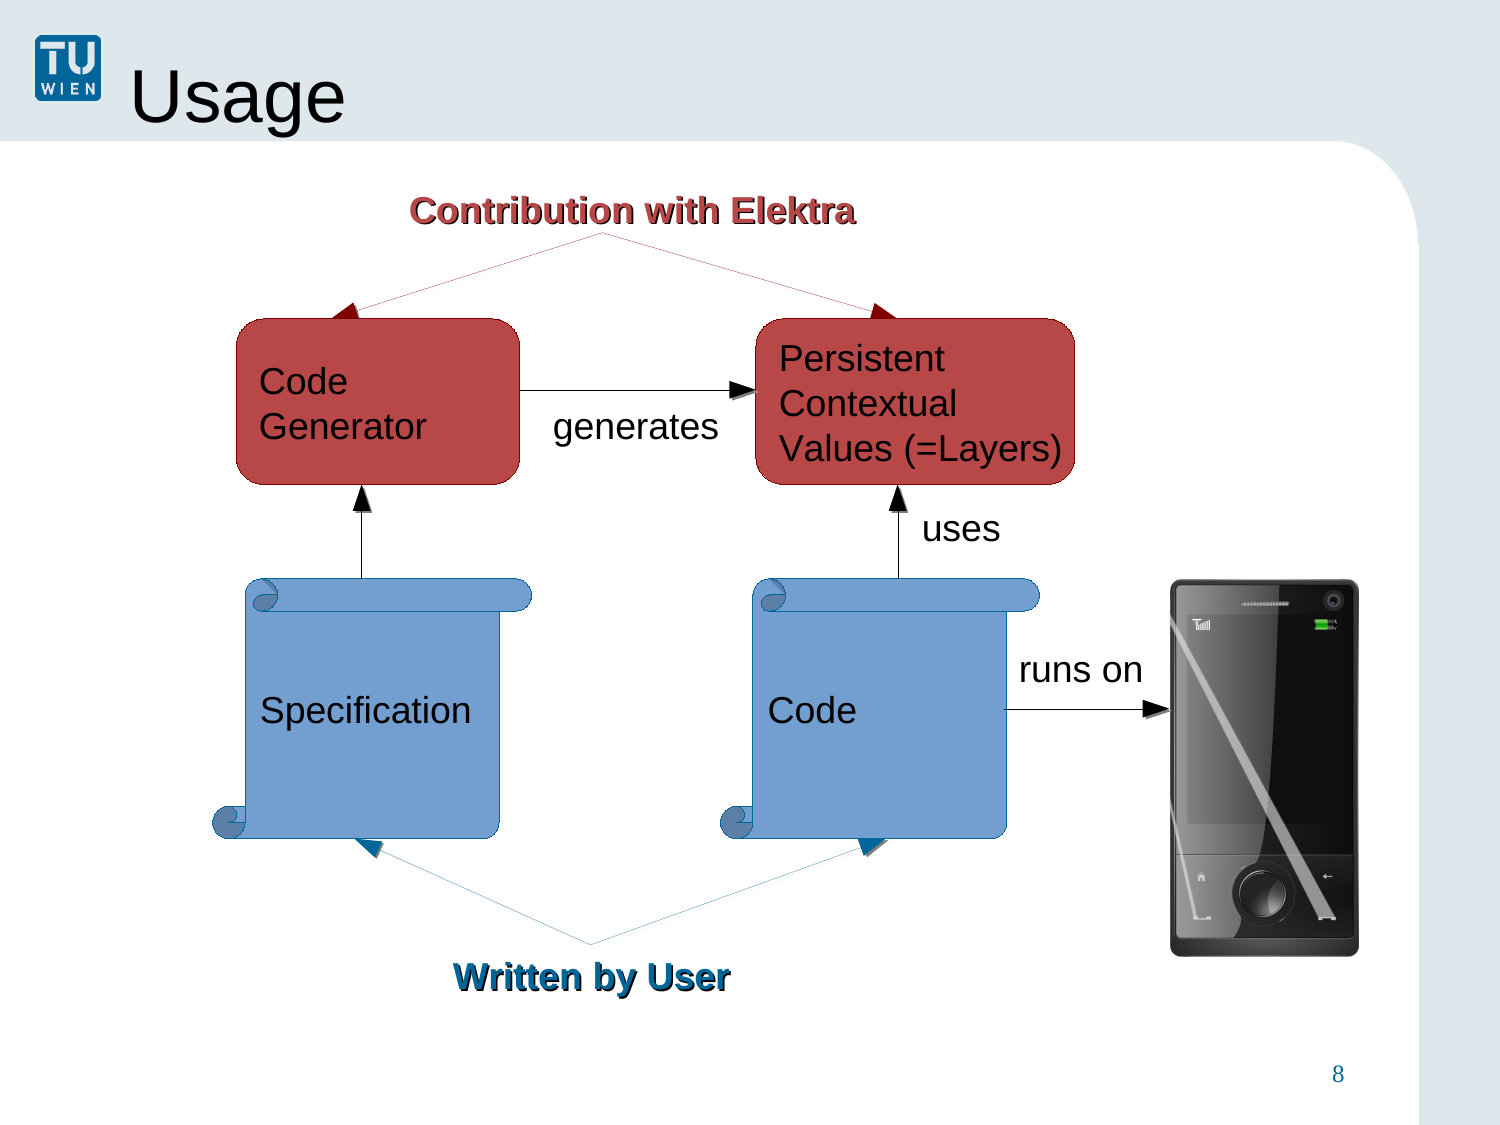

# Usage
Contribution with Elektra
Code
Generator
Persistent
Contextual
Values (=Layers)
generates
uses
Specification
Code
runs on
Written by User
8